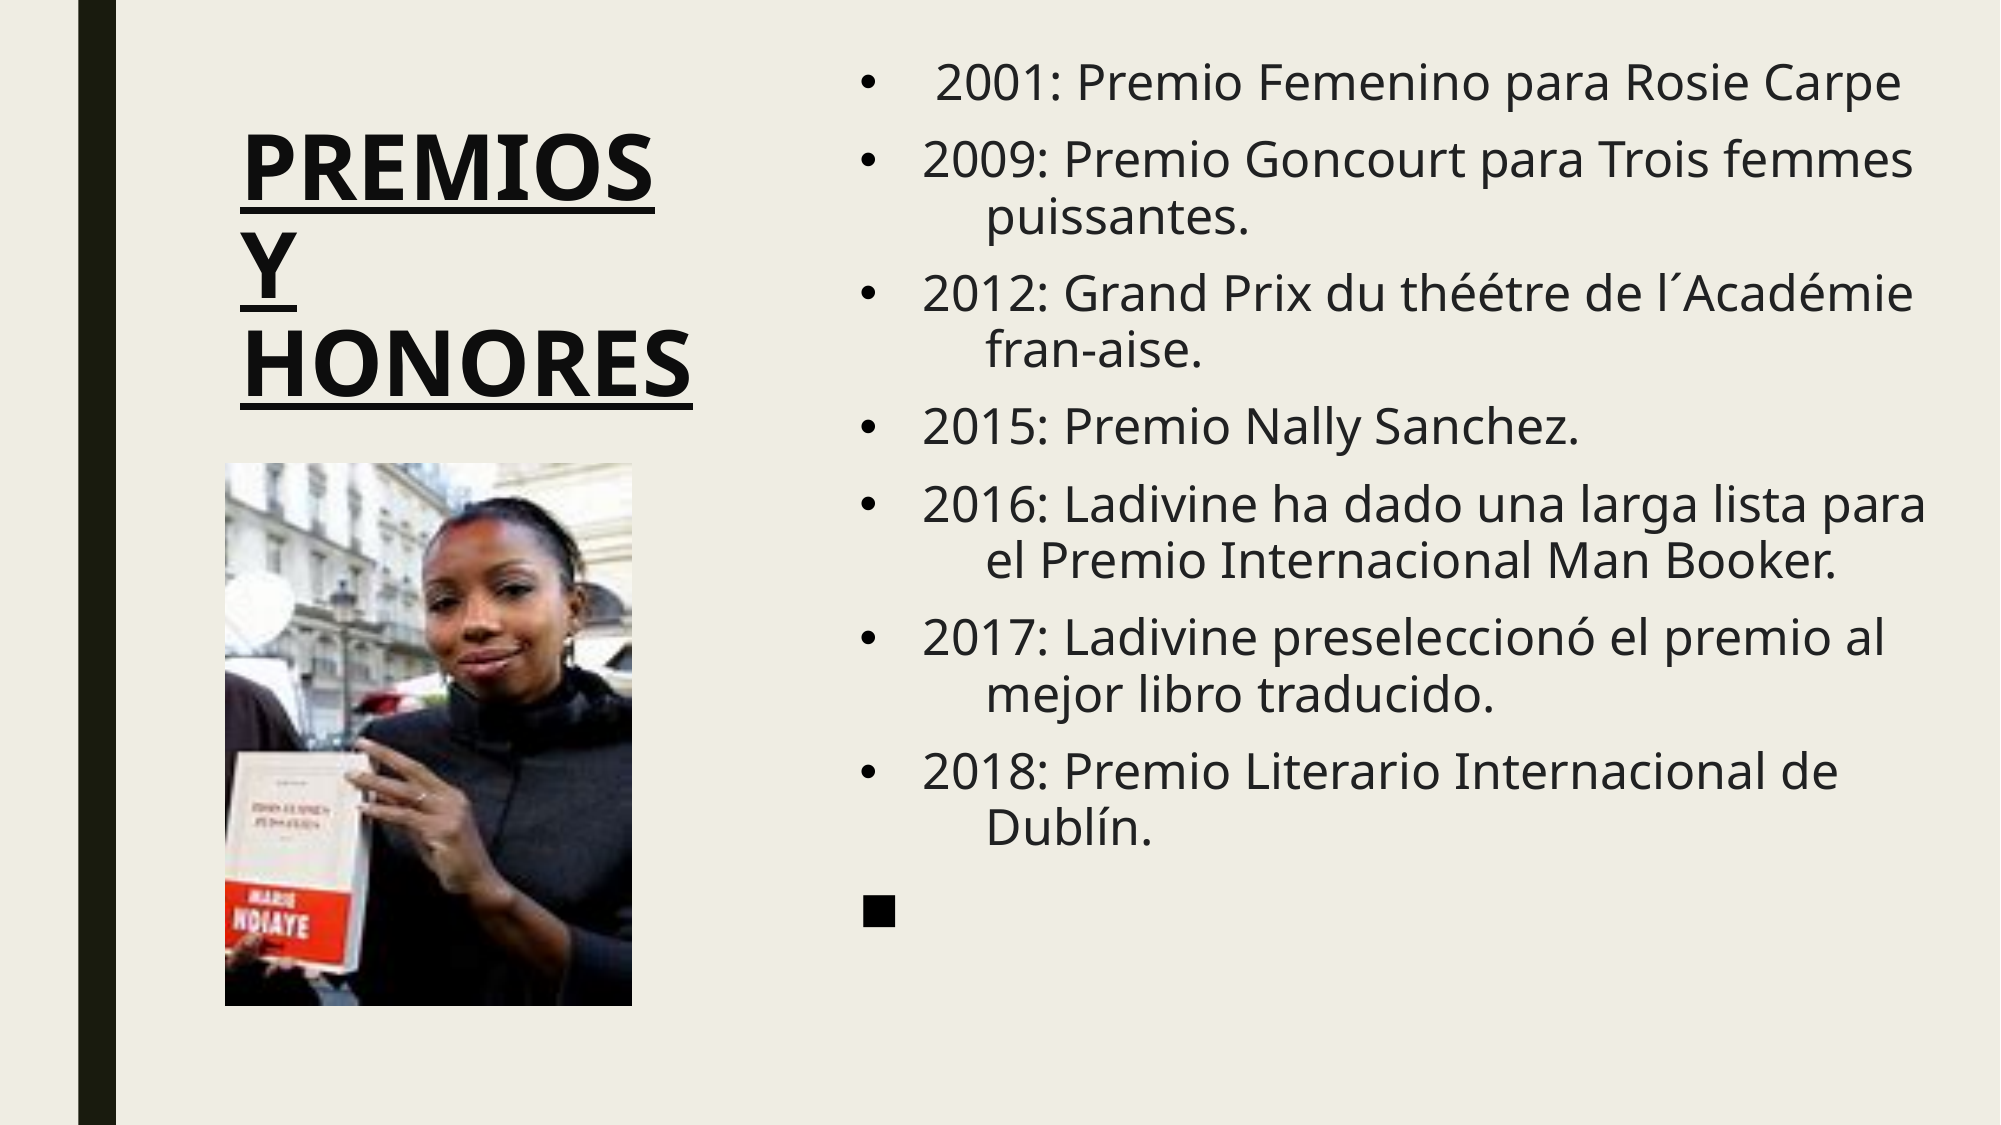

2001: Premio Femenino para Rosie Carpe
2009: Premio Goncourt para Trois femmes puissantes.
2012: Grand Prix du théétre de l´Académie fran-aise.
2015: Premio Nally Sanchez.
2016: Ladivine ha dado una larga lista para el Premio Internacional Man Booker.
2017: Ladivine preseleccionó el premio al mejor libro traducido.
2018: Premio Literario Internacional de Dublín.
# PREMIOS Y HONORES